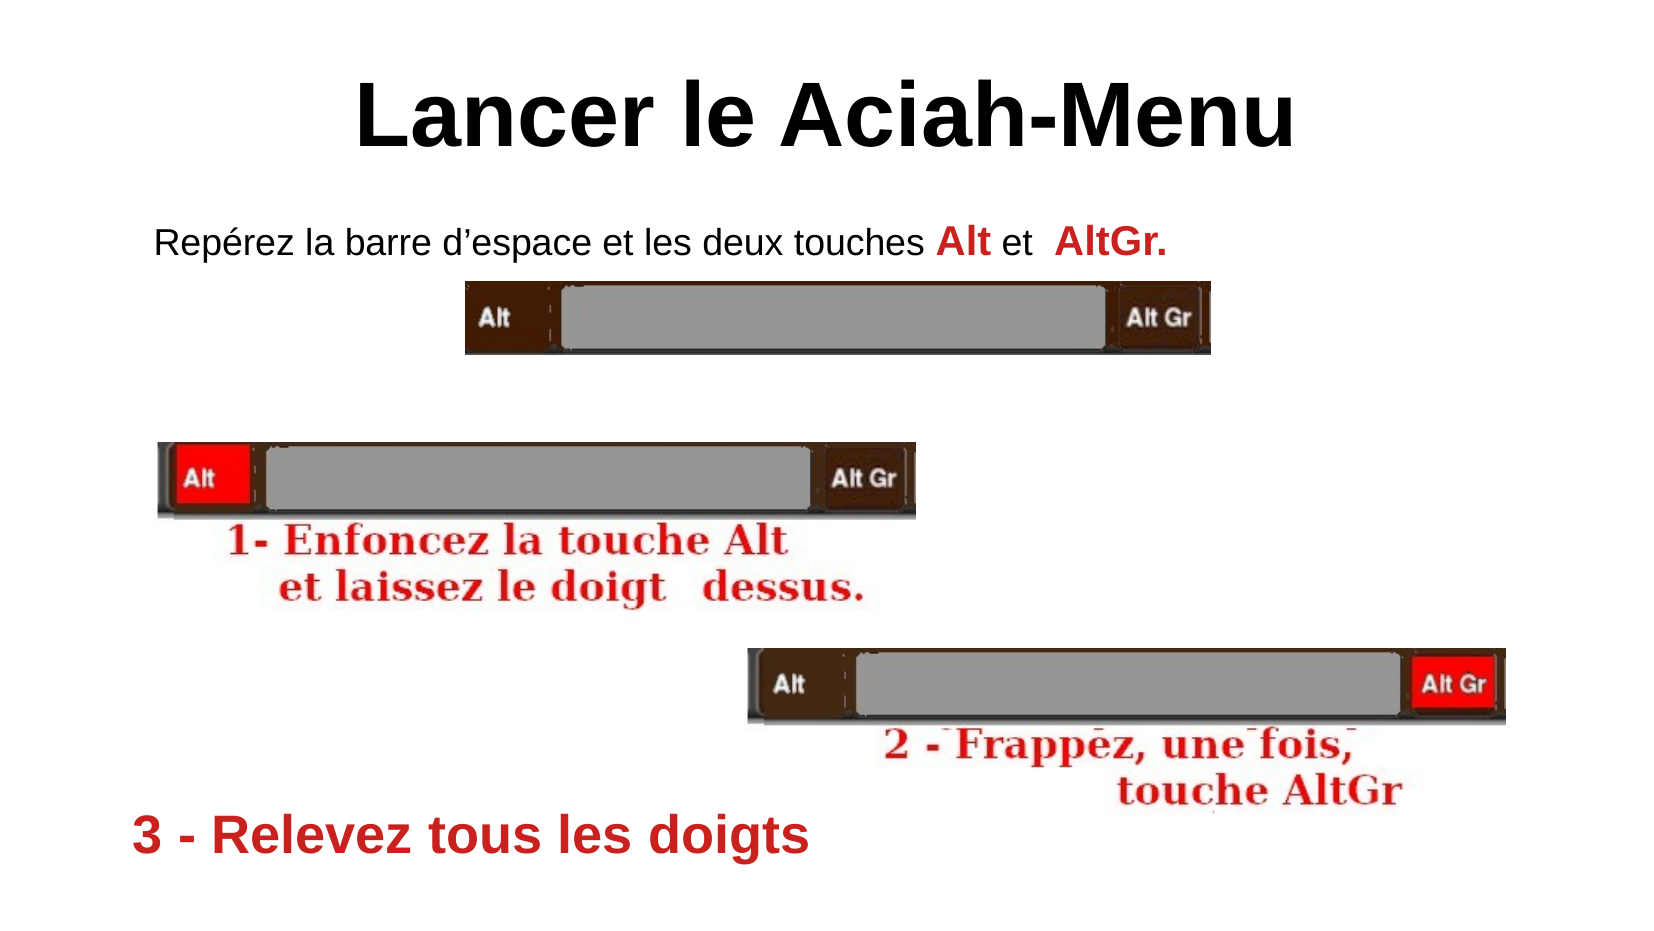

# Lancer le Aciah-Menu
Repérez la barre d’espace et les deux touches Alt et AltGr.
3 - Relevez tous les doigts